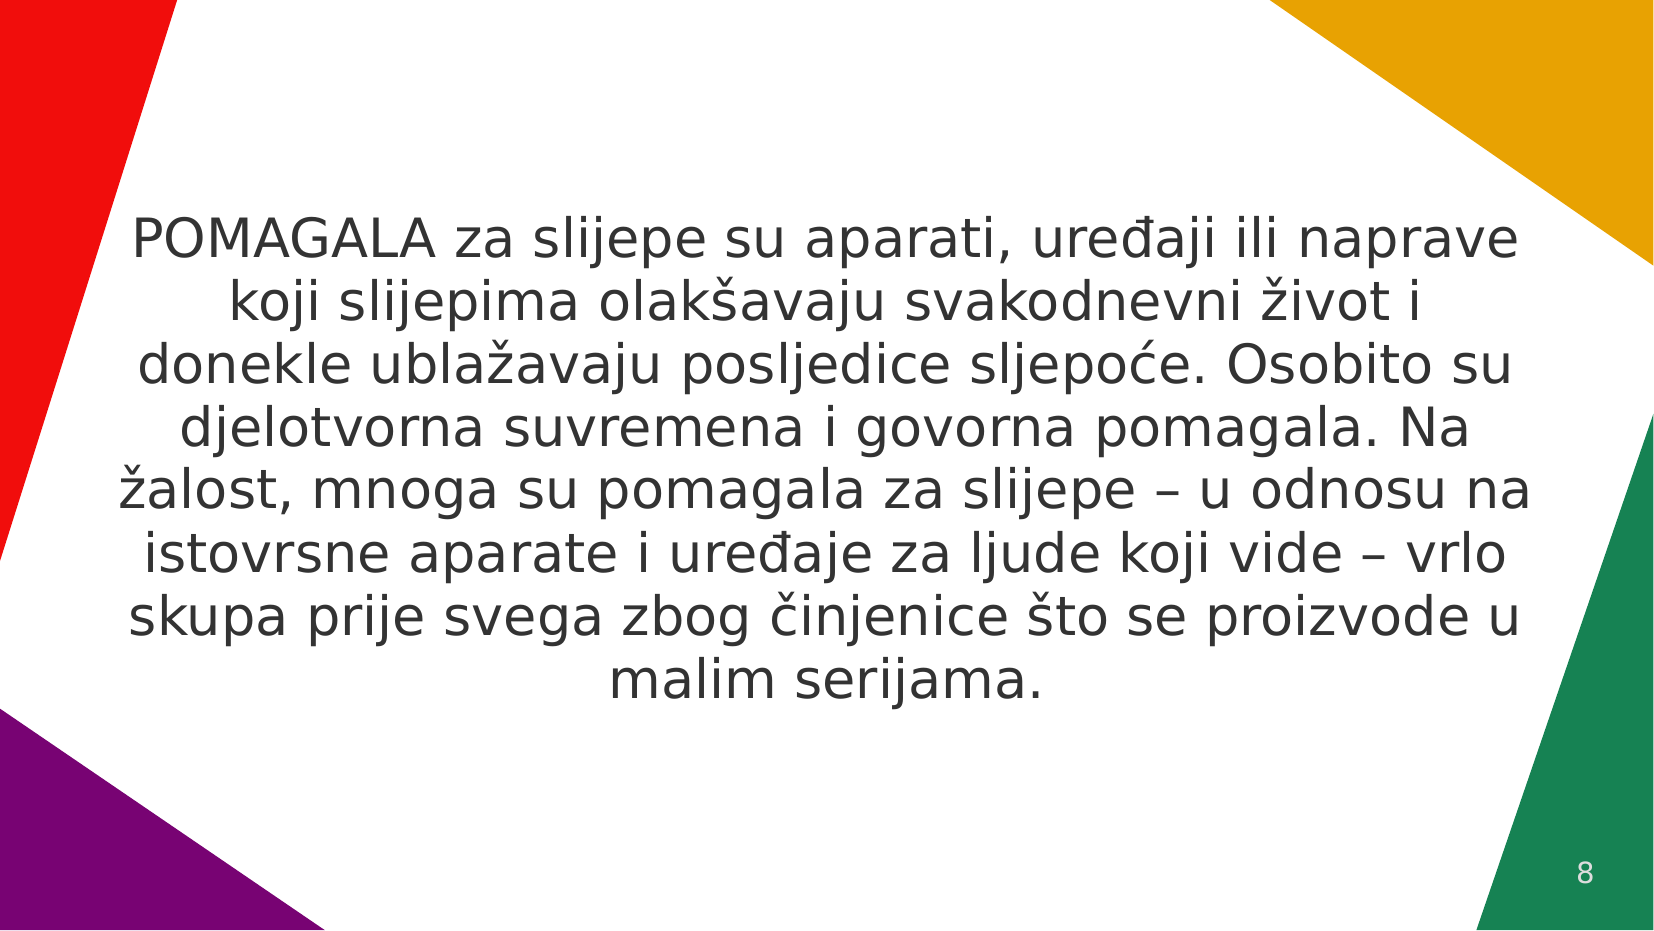

# POMAGALA za slijepe su aparati, uređaji ili naprave koji slijepima olakšavaju svakodnevni život i donekle ublažavaju posljedice sljepoće. Osobito su djelotvorna suvremena i govorna pomagala. Na žalost, mnoga su pomagala za slijepe – u odnosu na istovrsne aparate i uređaje za ljude koji vide – vrlo skupa prije svega zbog činjenice što se proizvode u malim serijama.
8